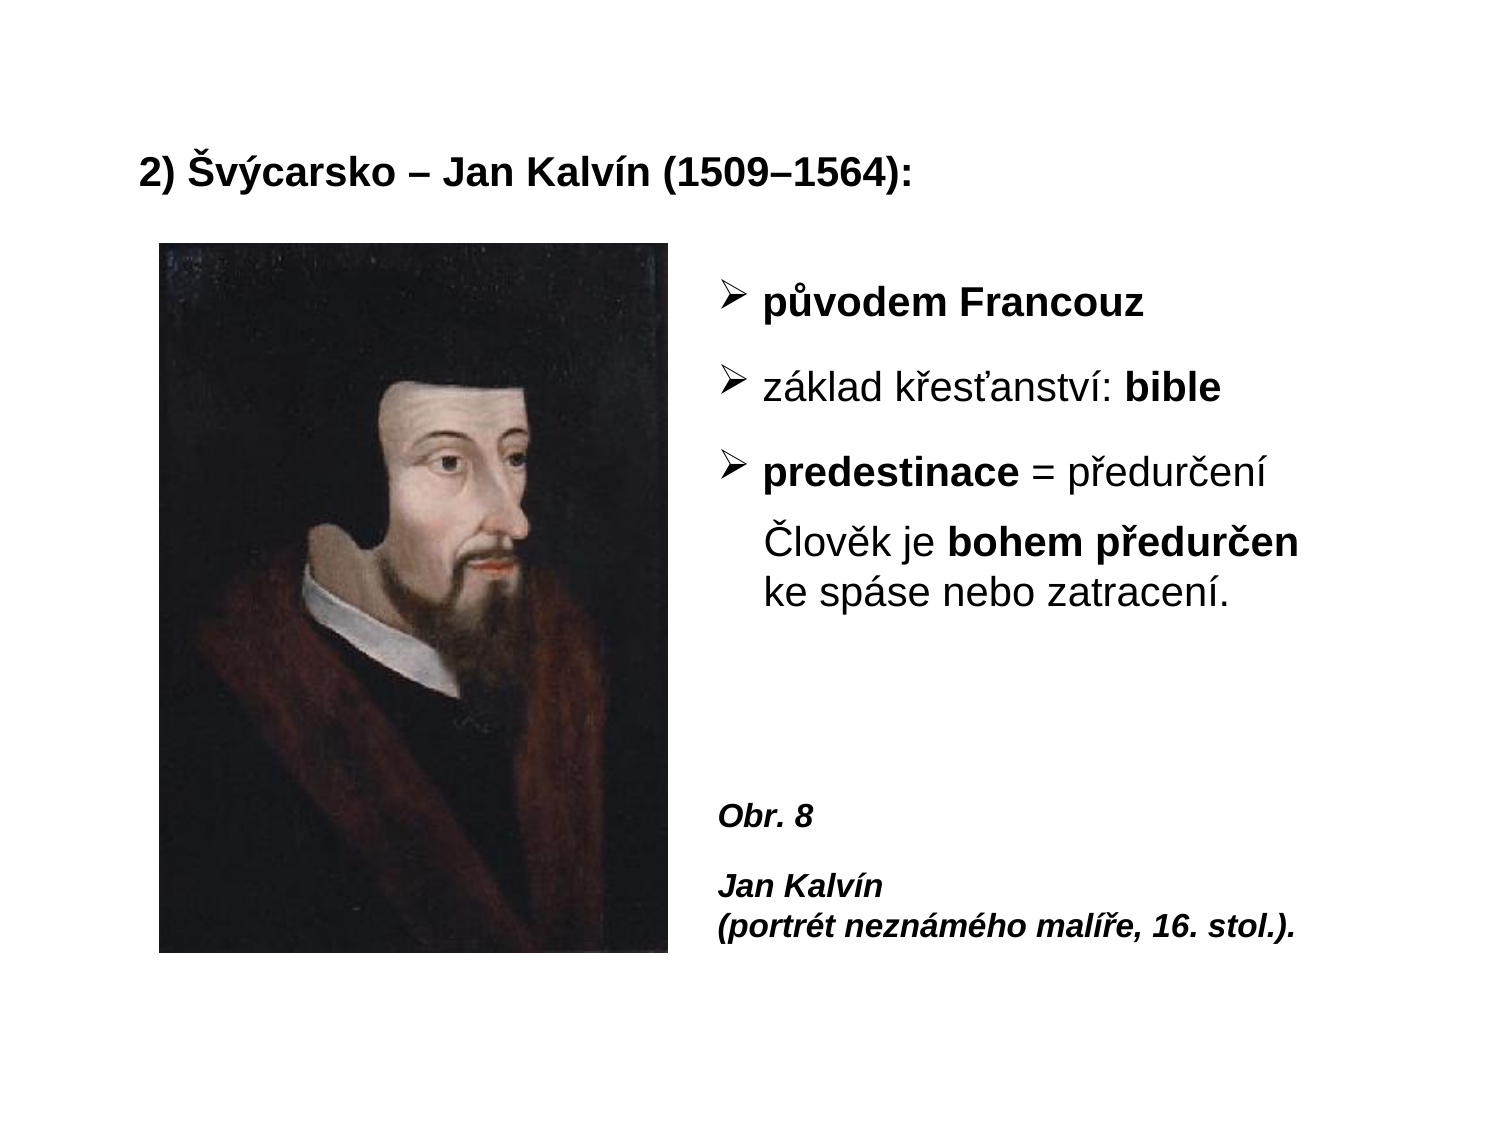

2) Švýcarsko – Jan Kalvín (1509–1564):
 původem Francouz
 základ křesťanství: bible
 predestinace = předurčení
 Člověk je bohem předurčen
 ke spáse nebo zatracení.
Obr. 8
Jan Kalvín
(portrét neznámého malíře, 16. stol.).